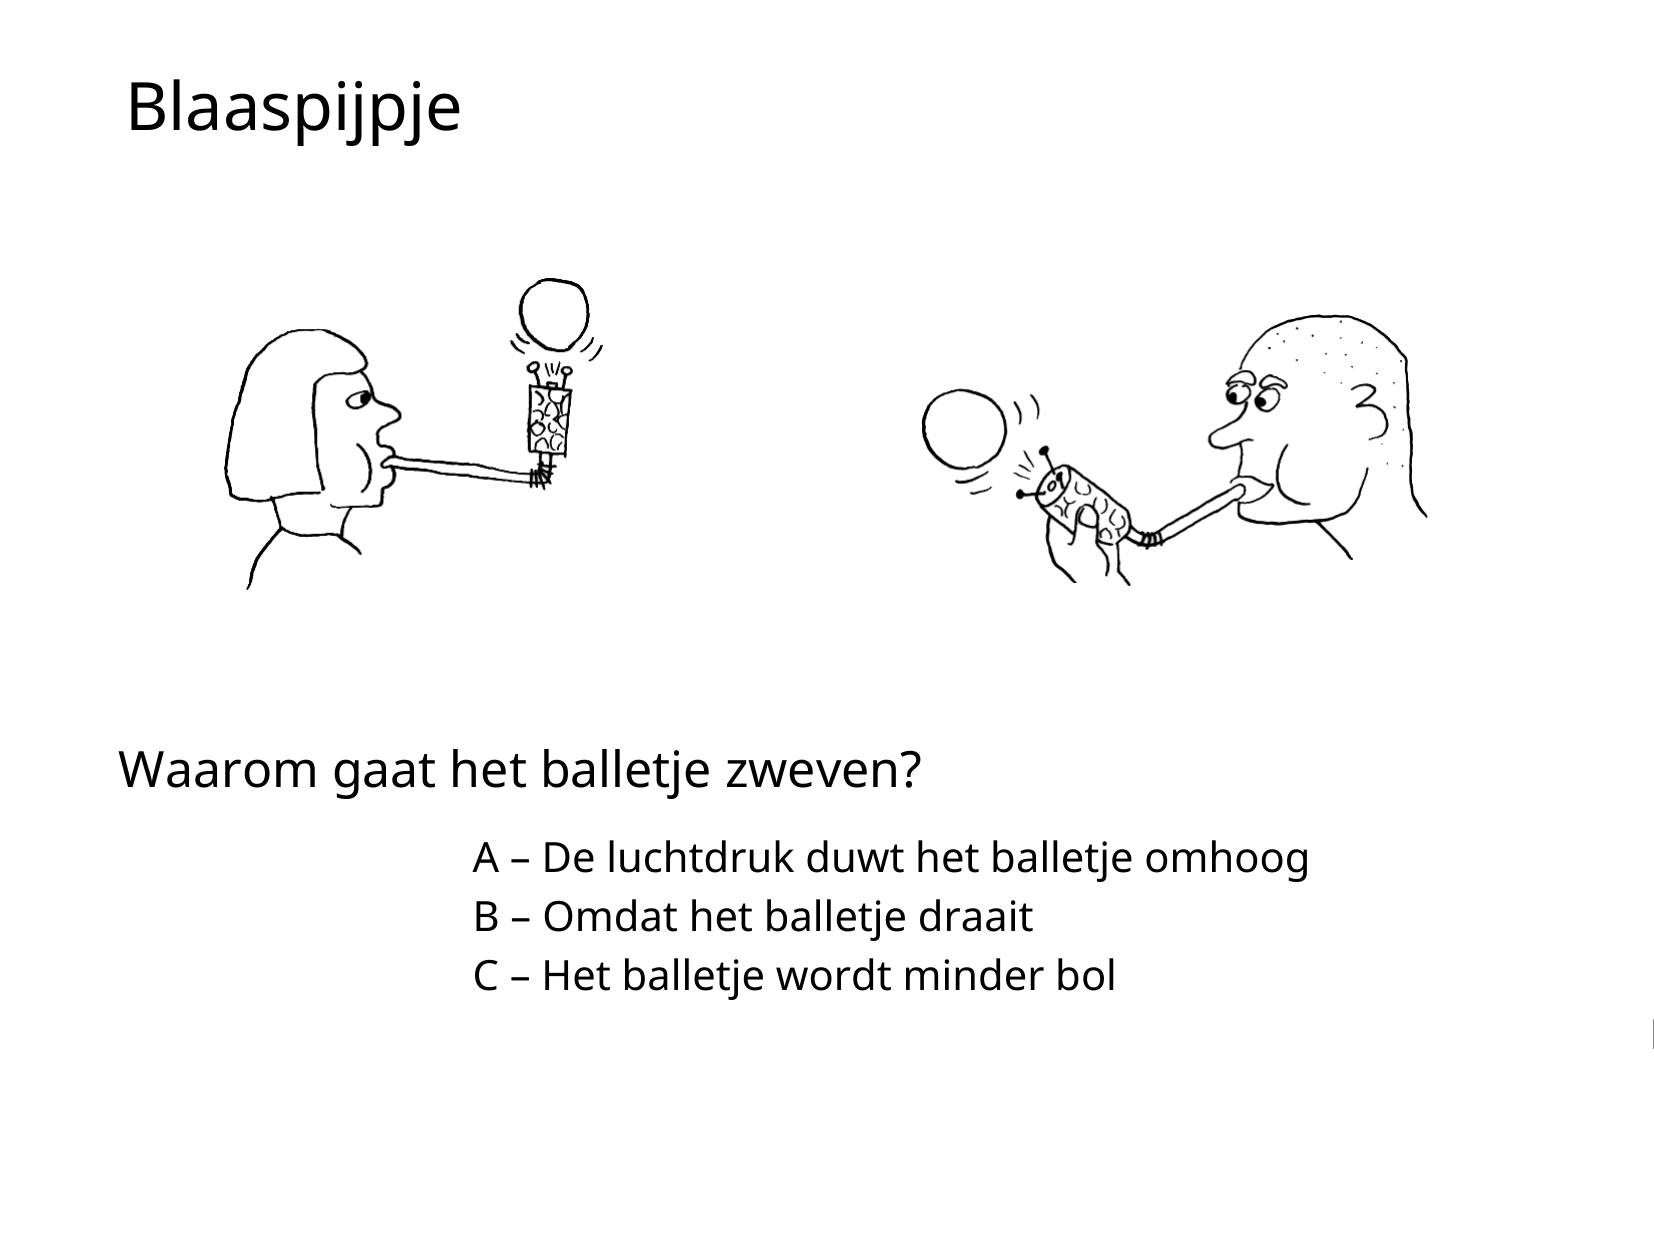

Blaaspijpje
Waarom gaat het balletje zweven?
A – De luchtdruk duwt het balletje omhoog
B – Omdat het balletje draait
C – Het balletje wordt minder bol
D – Het balletje wordt opgewarmd.